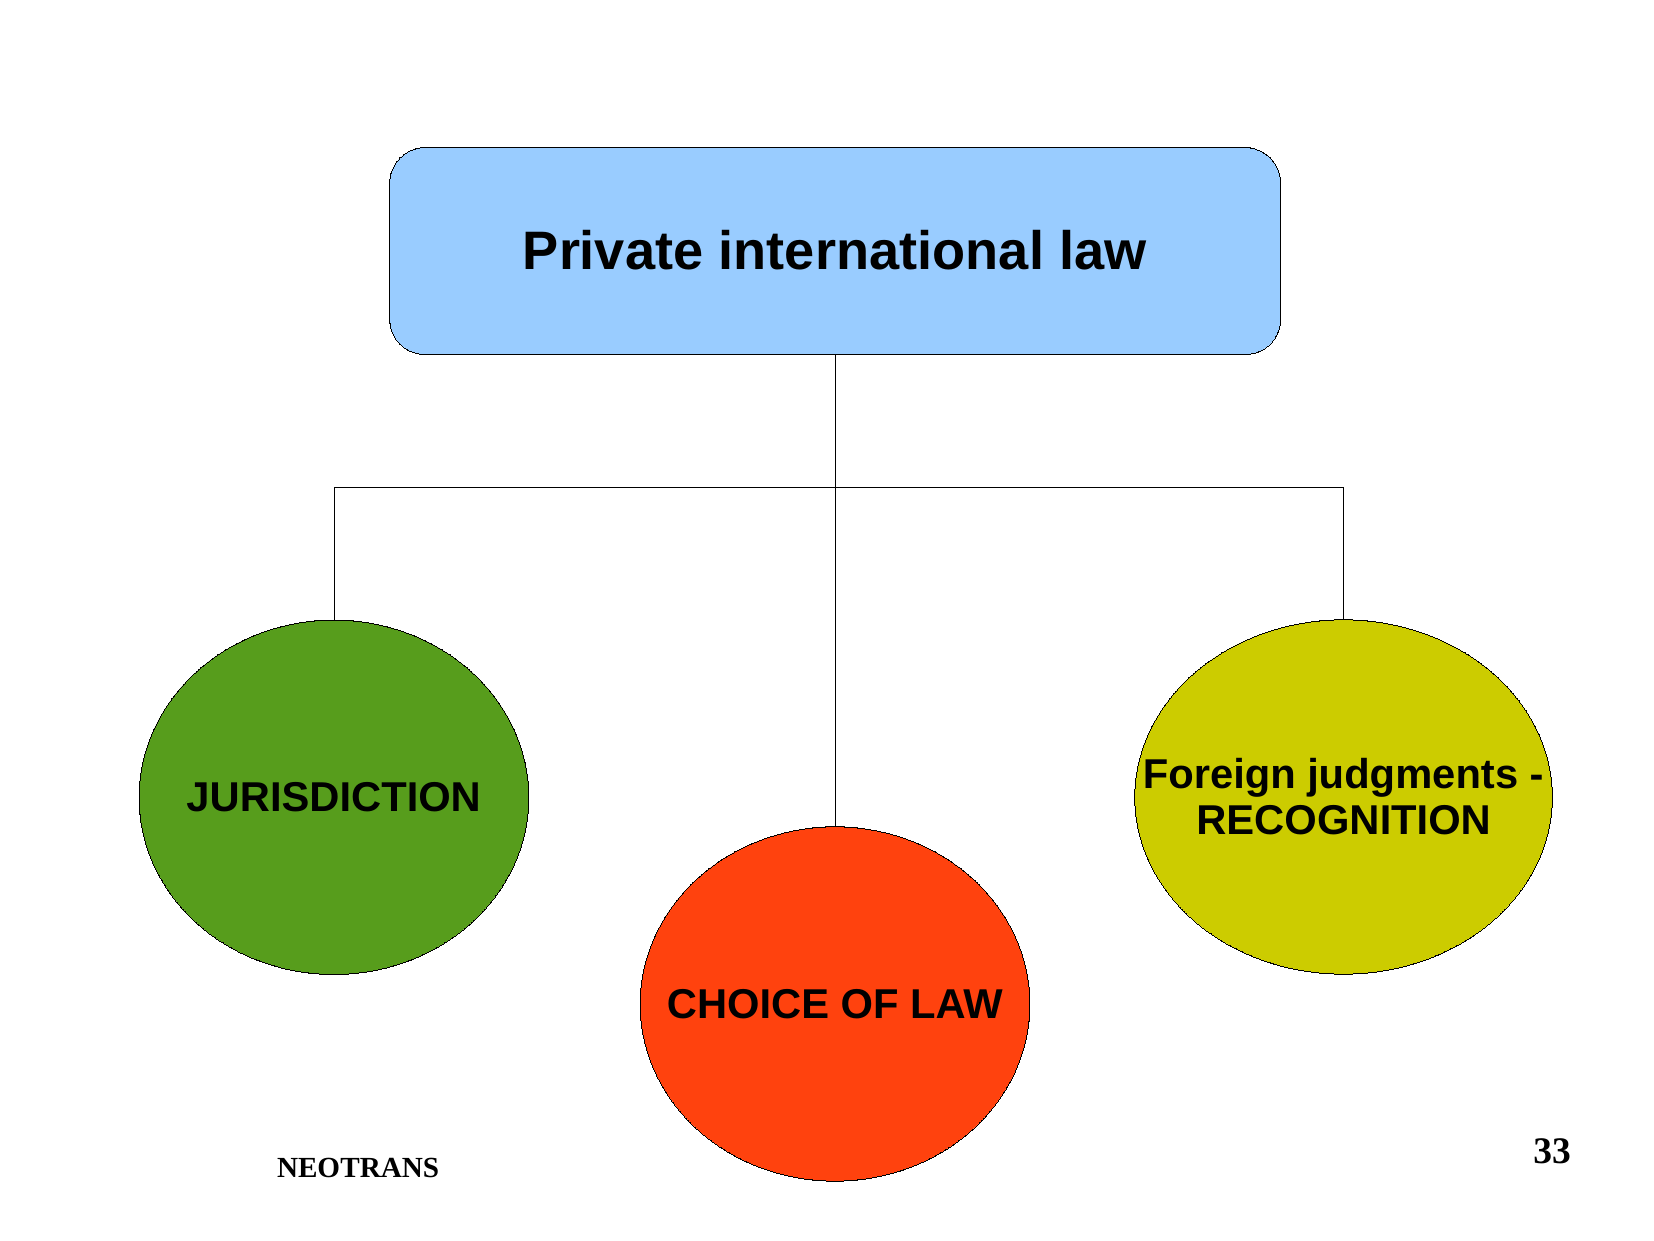

Private international law
 Foreign judgments -
RECOGNITION
JURISDICTION
CHOICE OF LAW
33
NEOTRANS